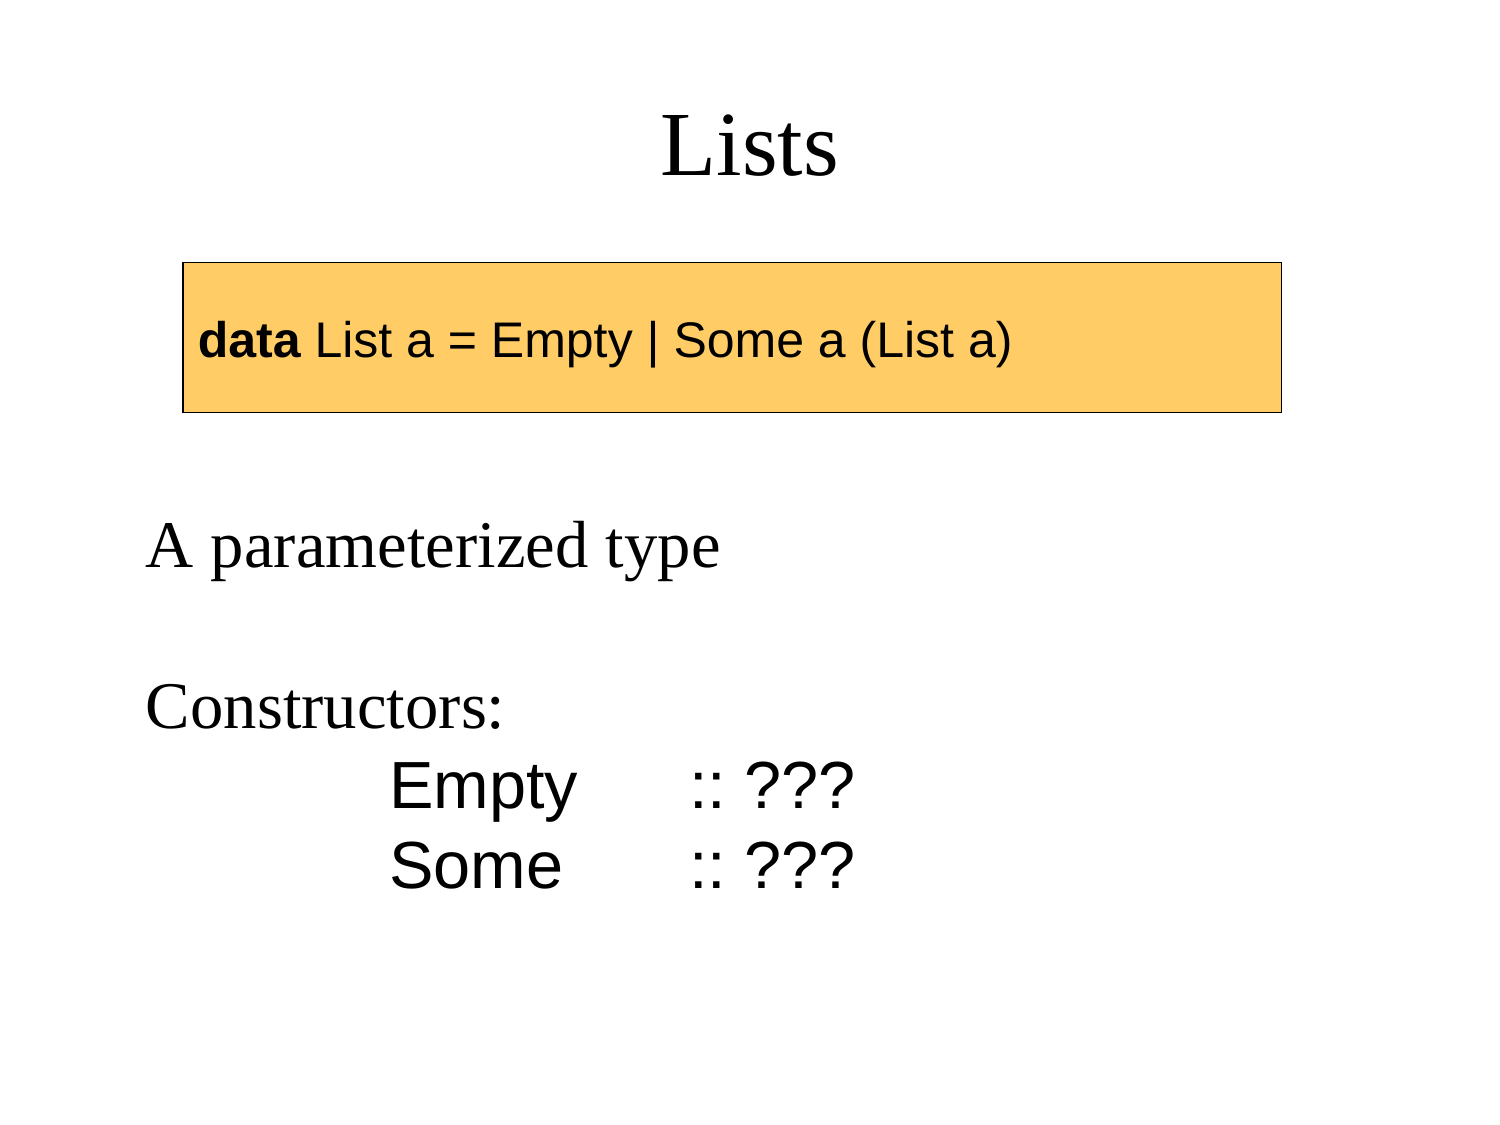

# Lists
data List a = Empty | Some a (List a)
A parameterized type
Constructors:
		Empty	:: ???
		Some	:: ???